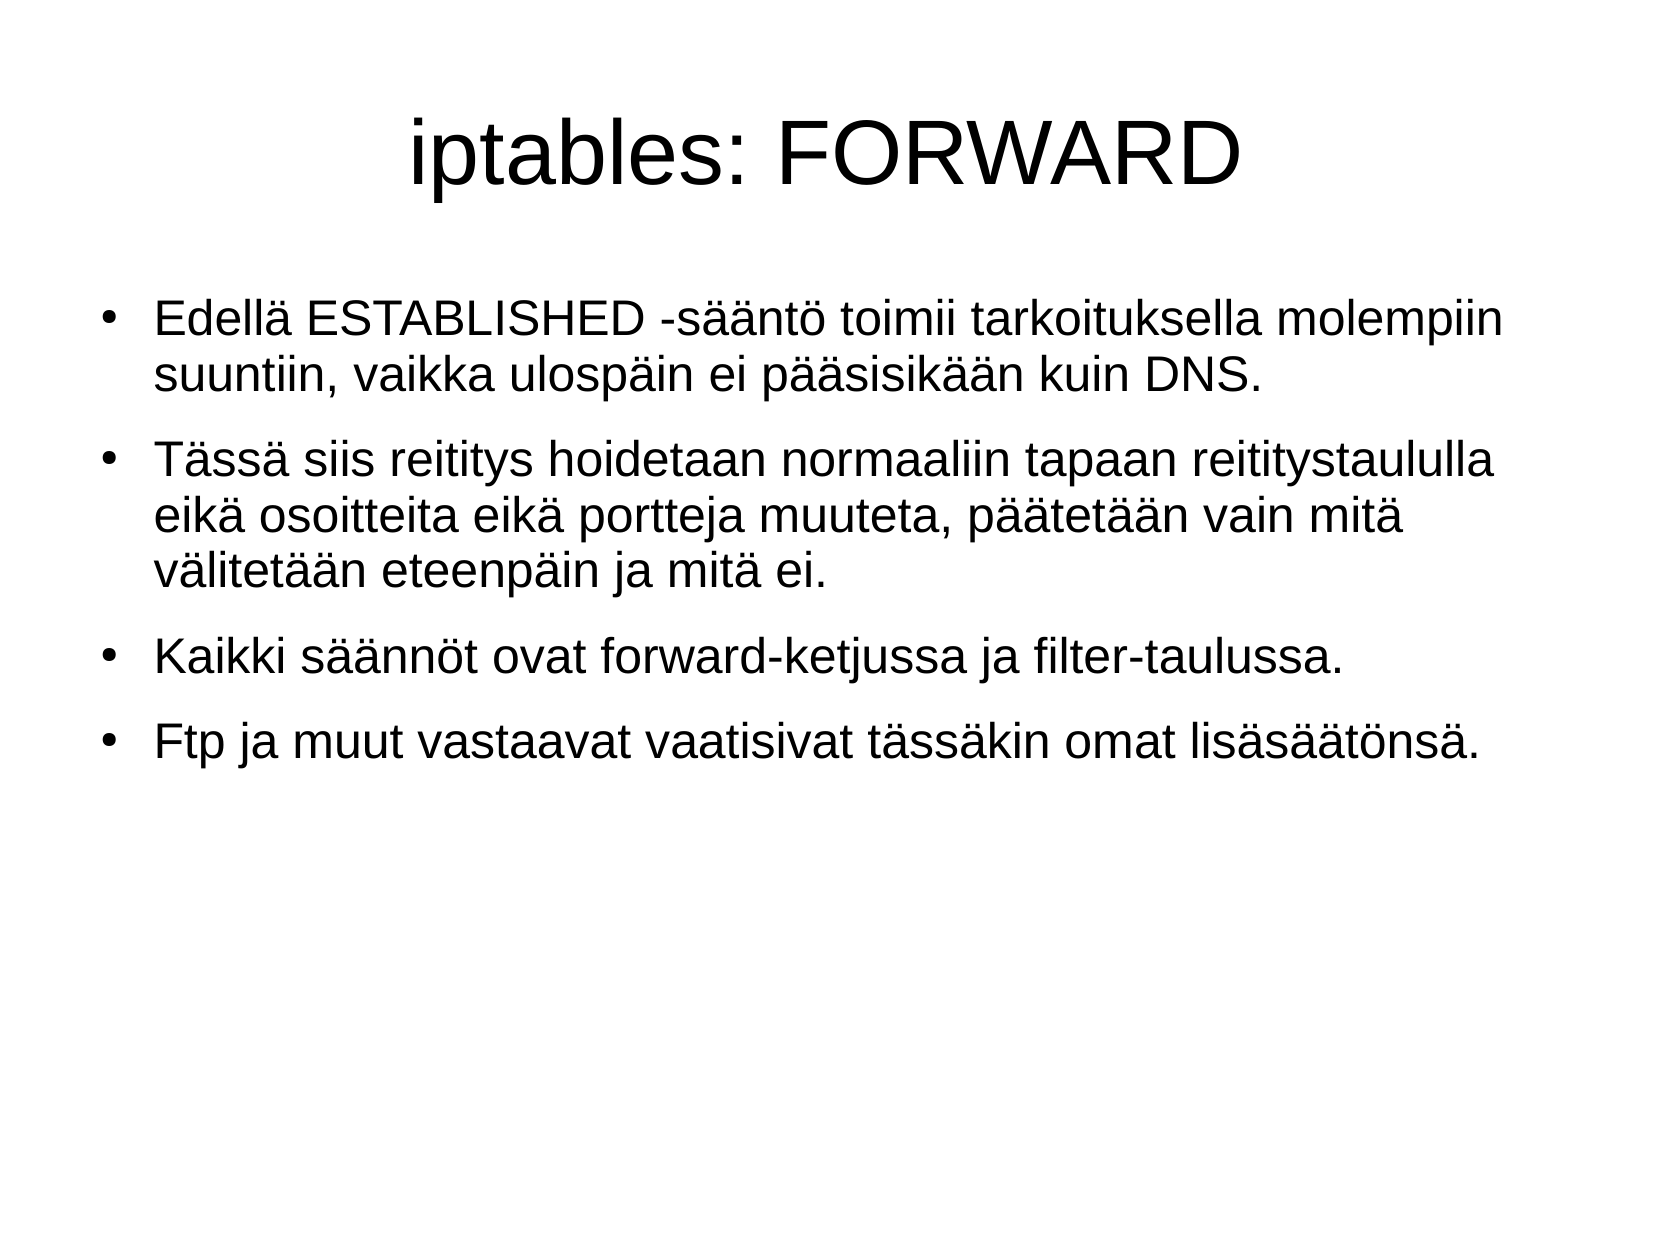

# iptables: FORWARD
Edellä ESTABLISHED -sääntö toimii tarkoituksella molempiin suuntiin, vaikka ulospäin ei pääsisikään kuin DNS.
Tässä siis reititys hoidetaan normaaliin tapaan reititystaululla eikä osoitteita eikä portteja muuteta, päätetään vain mitä välitetään eteenpäin ja mitä ei.
Kaikki säännöt ovat forward-ketjussa ja filter-taulussa.
Ftp ja muut vastaavat vaatisivat tässäkin omat lisäsäätönsä.